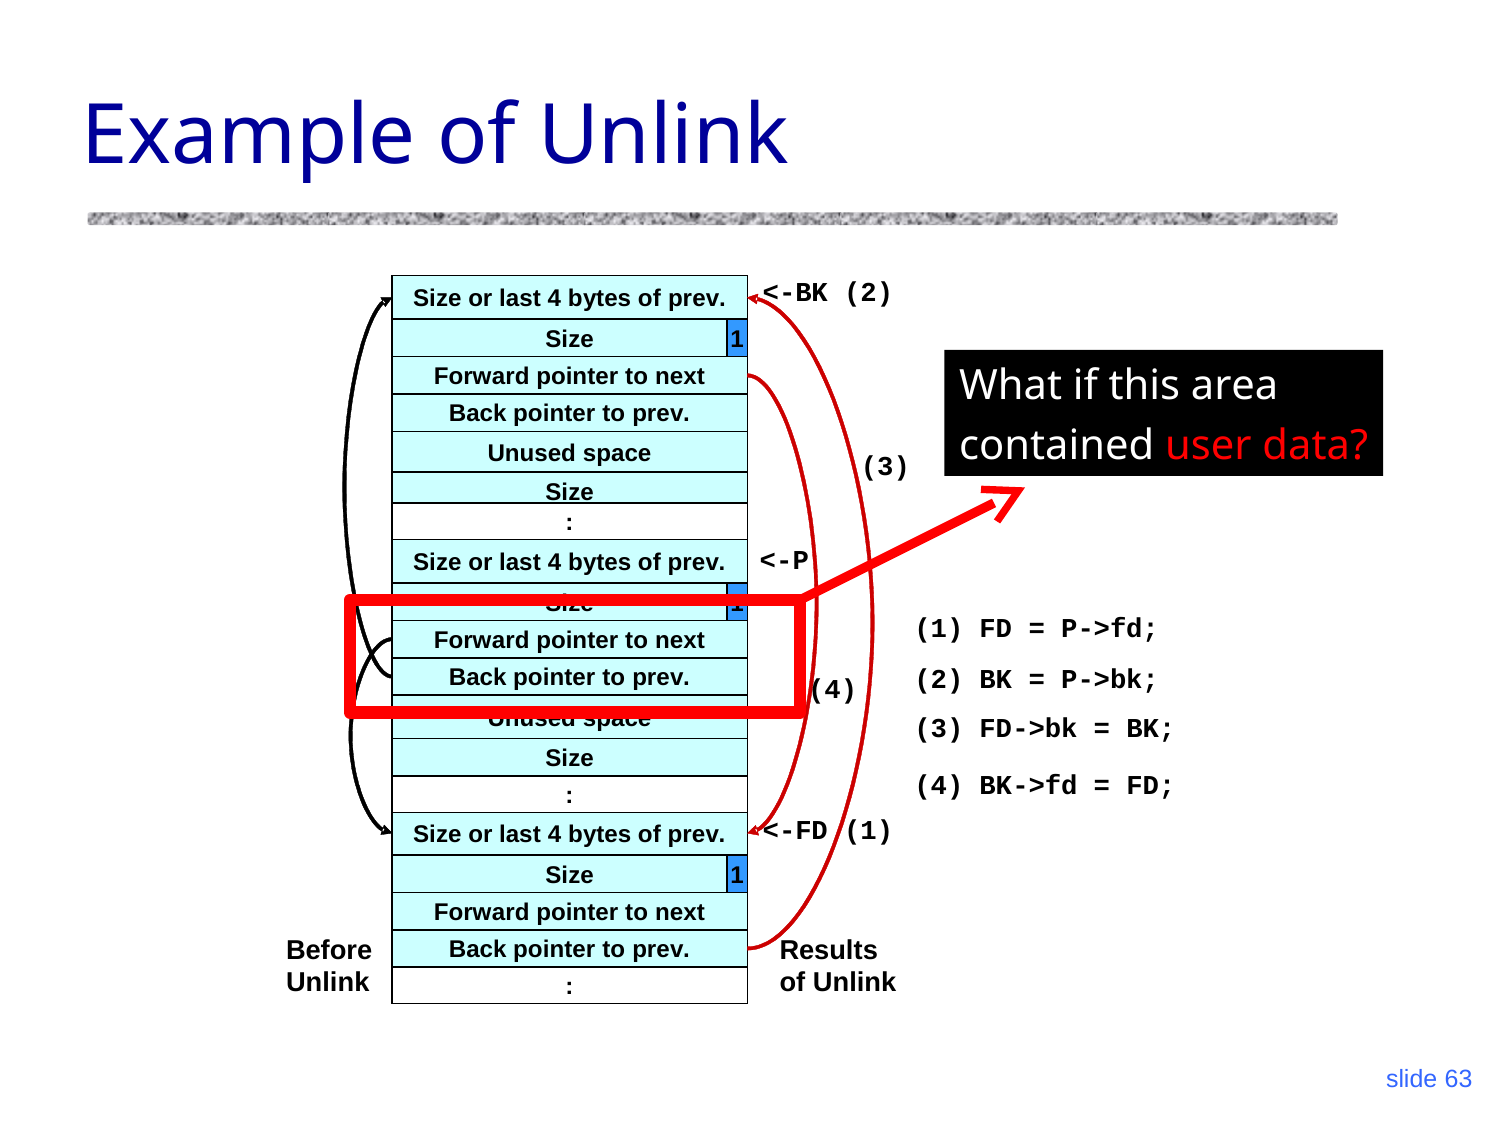

# Example of Unlink
What if this area
contained user data?
slide